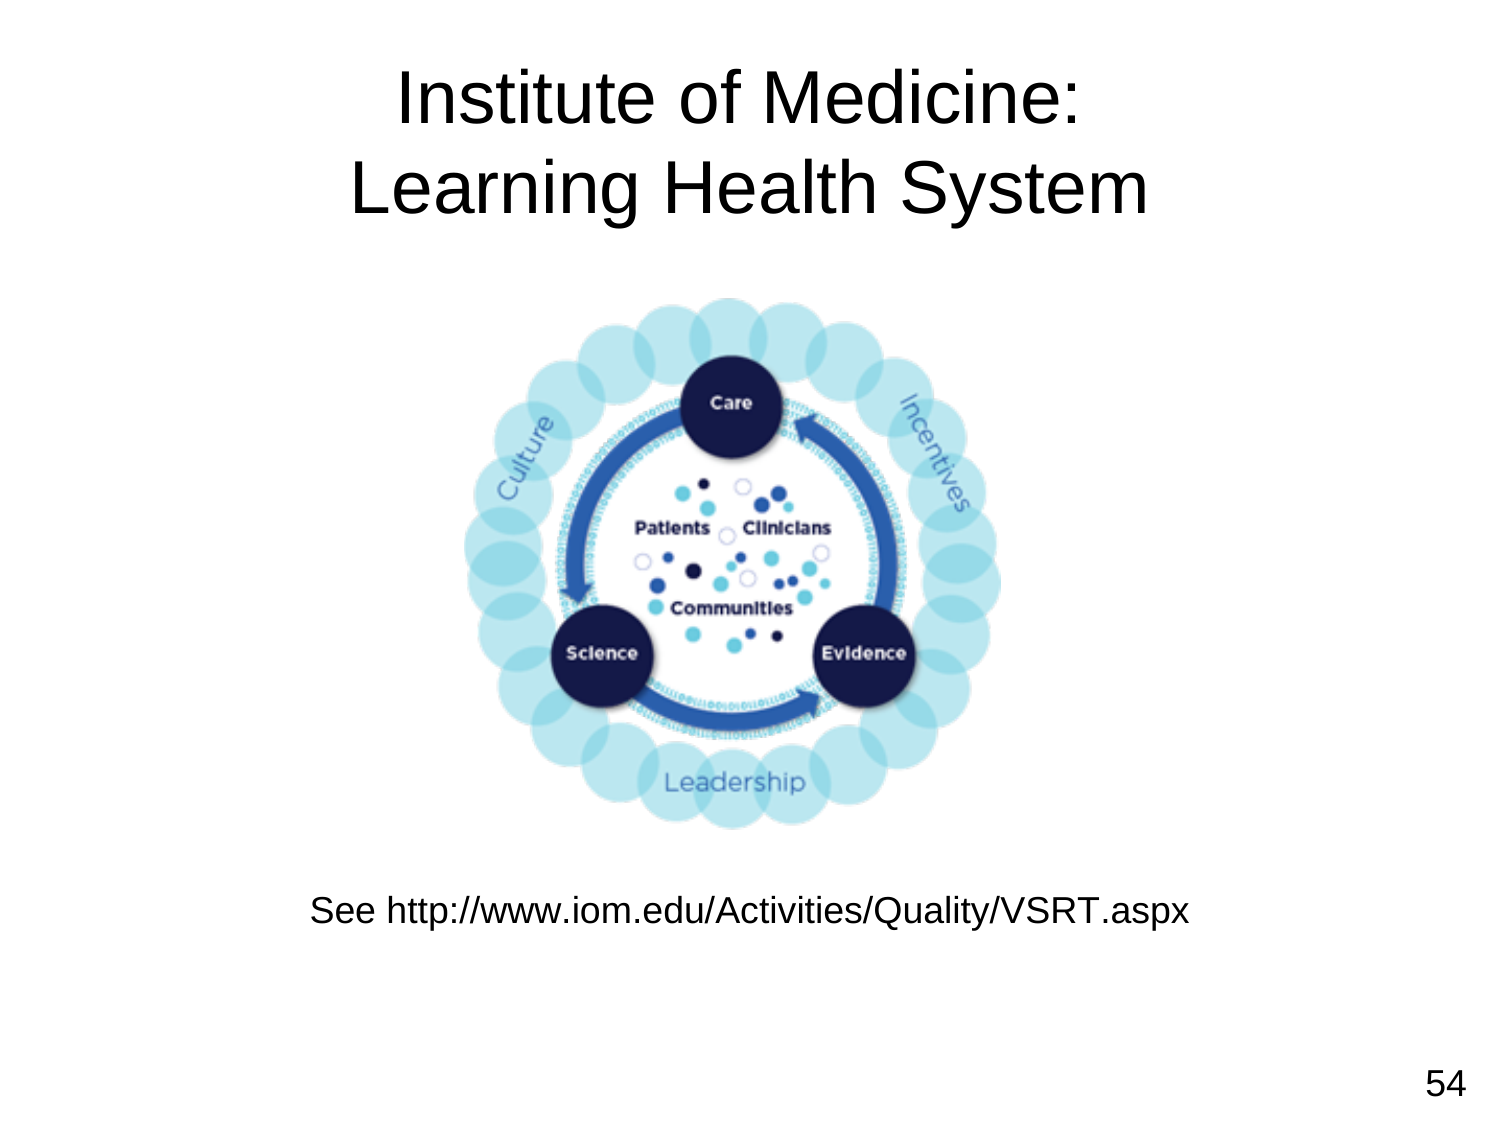

# Institute of Medicine: Learning Health System
See http://www.iom.edu/Activities/Quality/VSRT.aspx
54